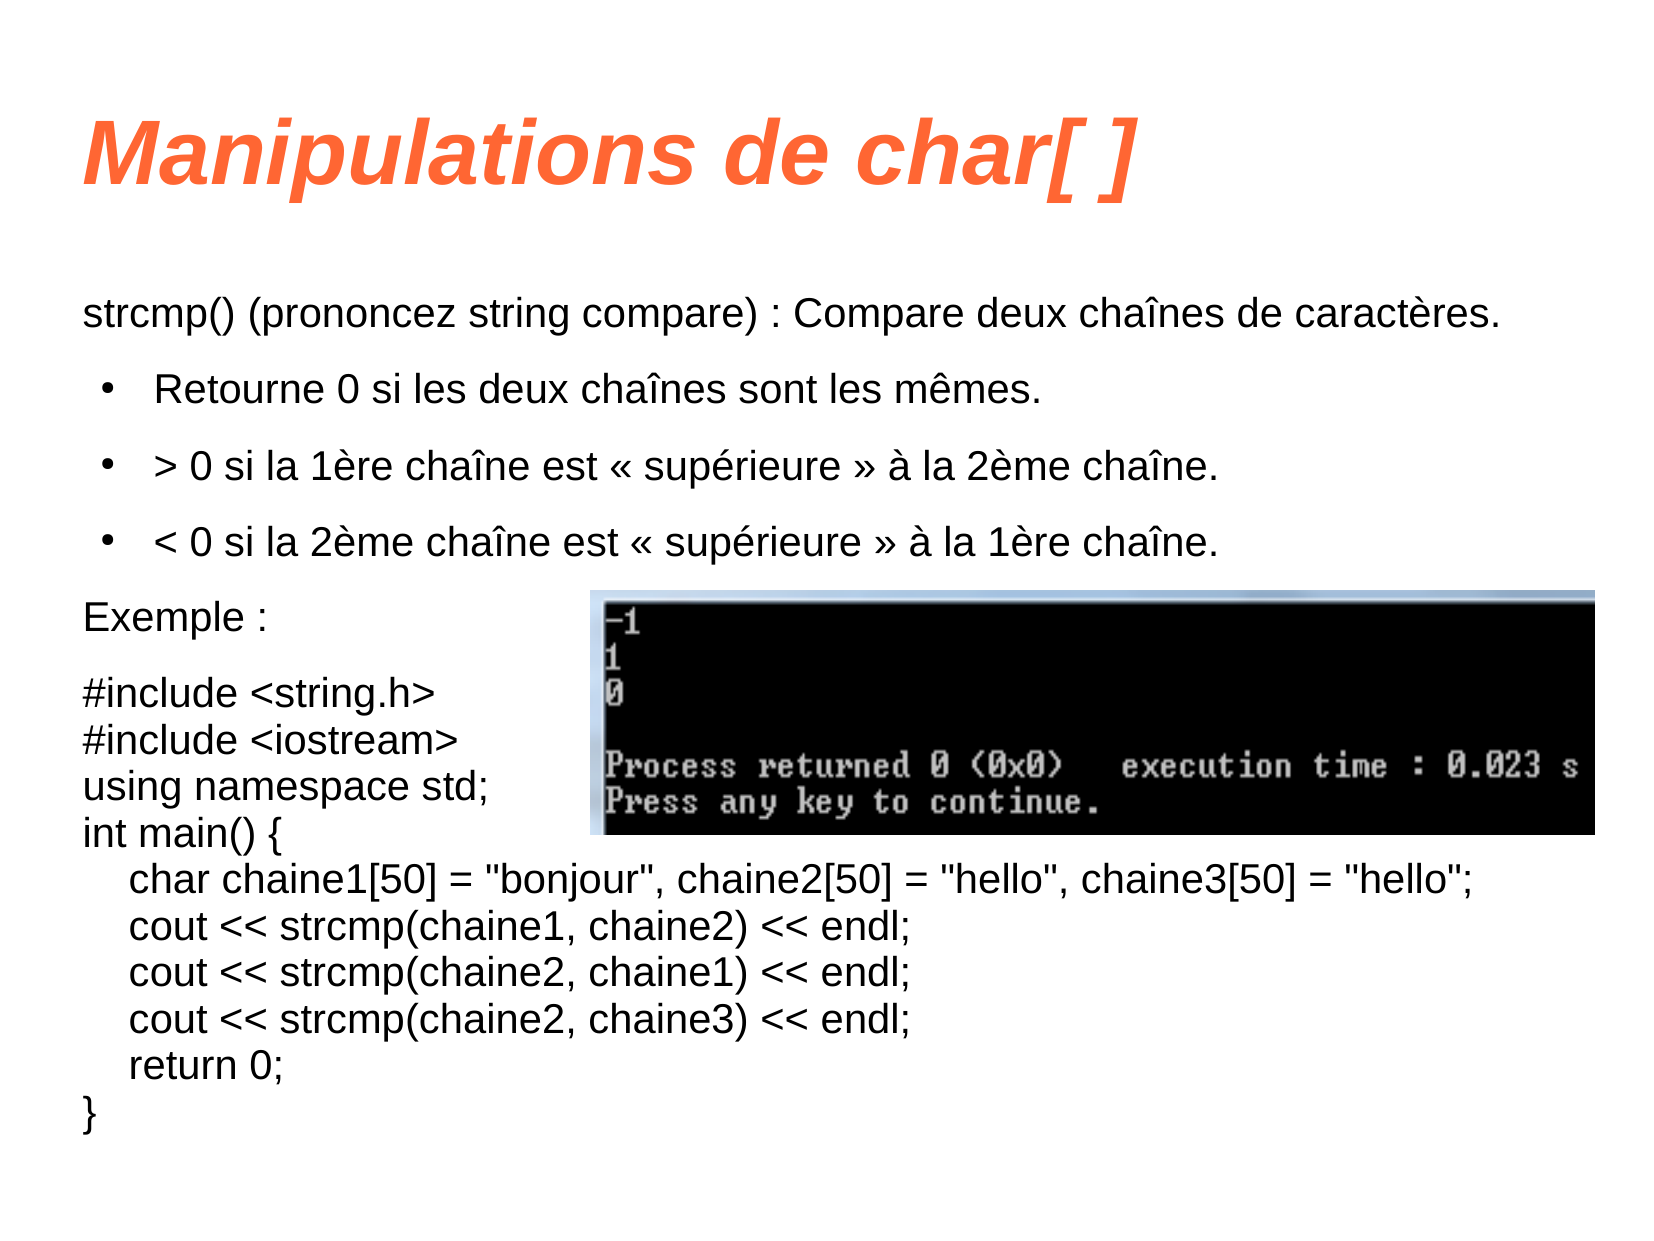

# Manipulations de char[ ]
strcmp() (prononcez string compare) : Compare deux chaînes de caractères.
Retourne 0 si les deux chaînes sont les mêmes.
> 0 si la 1ère chaîne est « supérieure » à la 2ème chaîne.
< 0 si la 2ème chaîne est « supérieure » à la 1ère chaîne.
Exemple :
#include <string.h>
#include <iostream>
using namespace std;
int main() {
 char chaine1[50] = "bonjour", chaine2[50] = "hello", chaine3[50] = "hello";
 cout << strcmp(chaine1, chaine2) << endl;
 cout << strcmp(chaine2, chaine1) << endl;
 cout << strcmp(chaine2, chaine3) << endl;
 return 0;
}